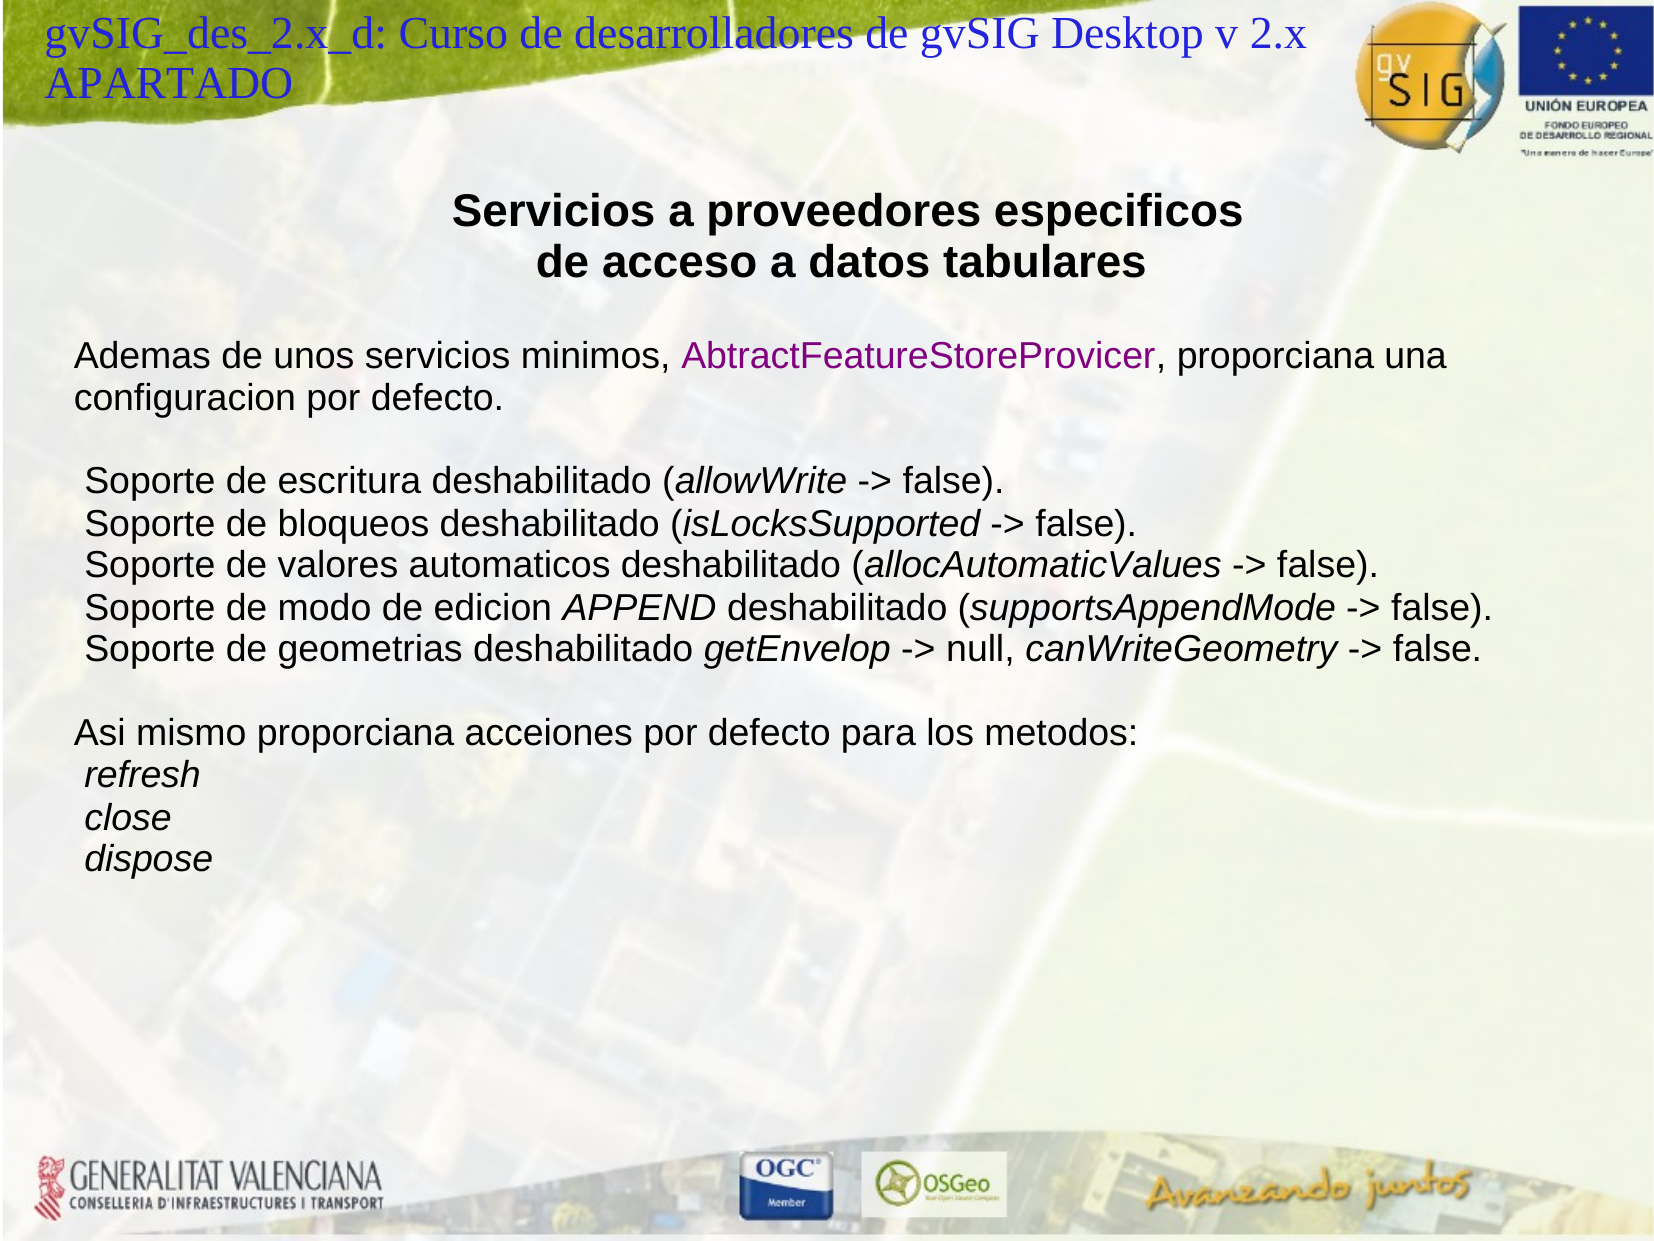

Servicios a proveedores especificos
de acceso a datos tabulares
Ademas de unos servicios minimos, AbtractFeatureStoreProvicer, proporciana una configuracion por defecto.
 Soporte de escritura deshabilitado (allowWrite -> false).
 Soporte de bloqueos deshabilitado (isLocksSupported -> false).
 Soporte de valores automaticos deshabilitado (allocAutomaticValues -> false).
 Soporte de modo de edicion APPEND deshabilitado (supportsAppendMode -> false).
 Soporte de geometrias deshabilitado getEnvelop -> null, canWriteGeometry -> false.
Asi mismo proporciana acceiones por defecto para los metodos:
 refresh
 close
 dispose